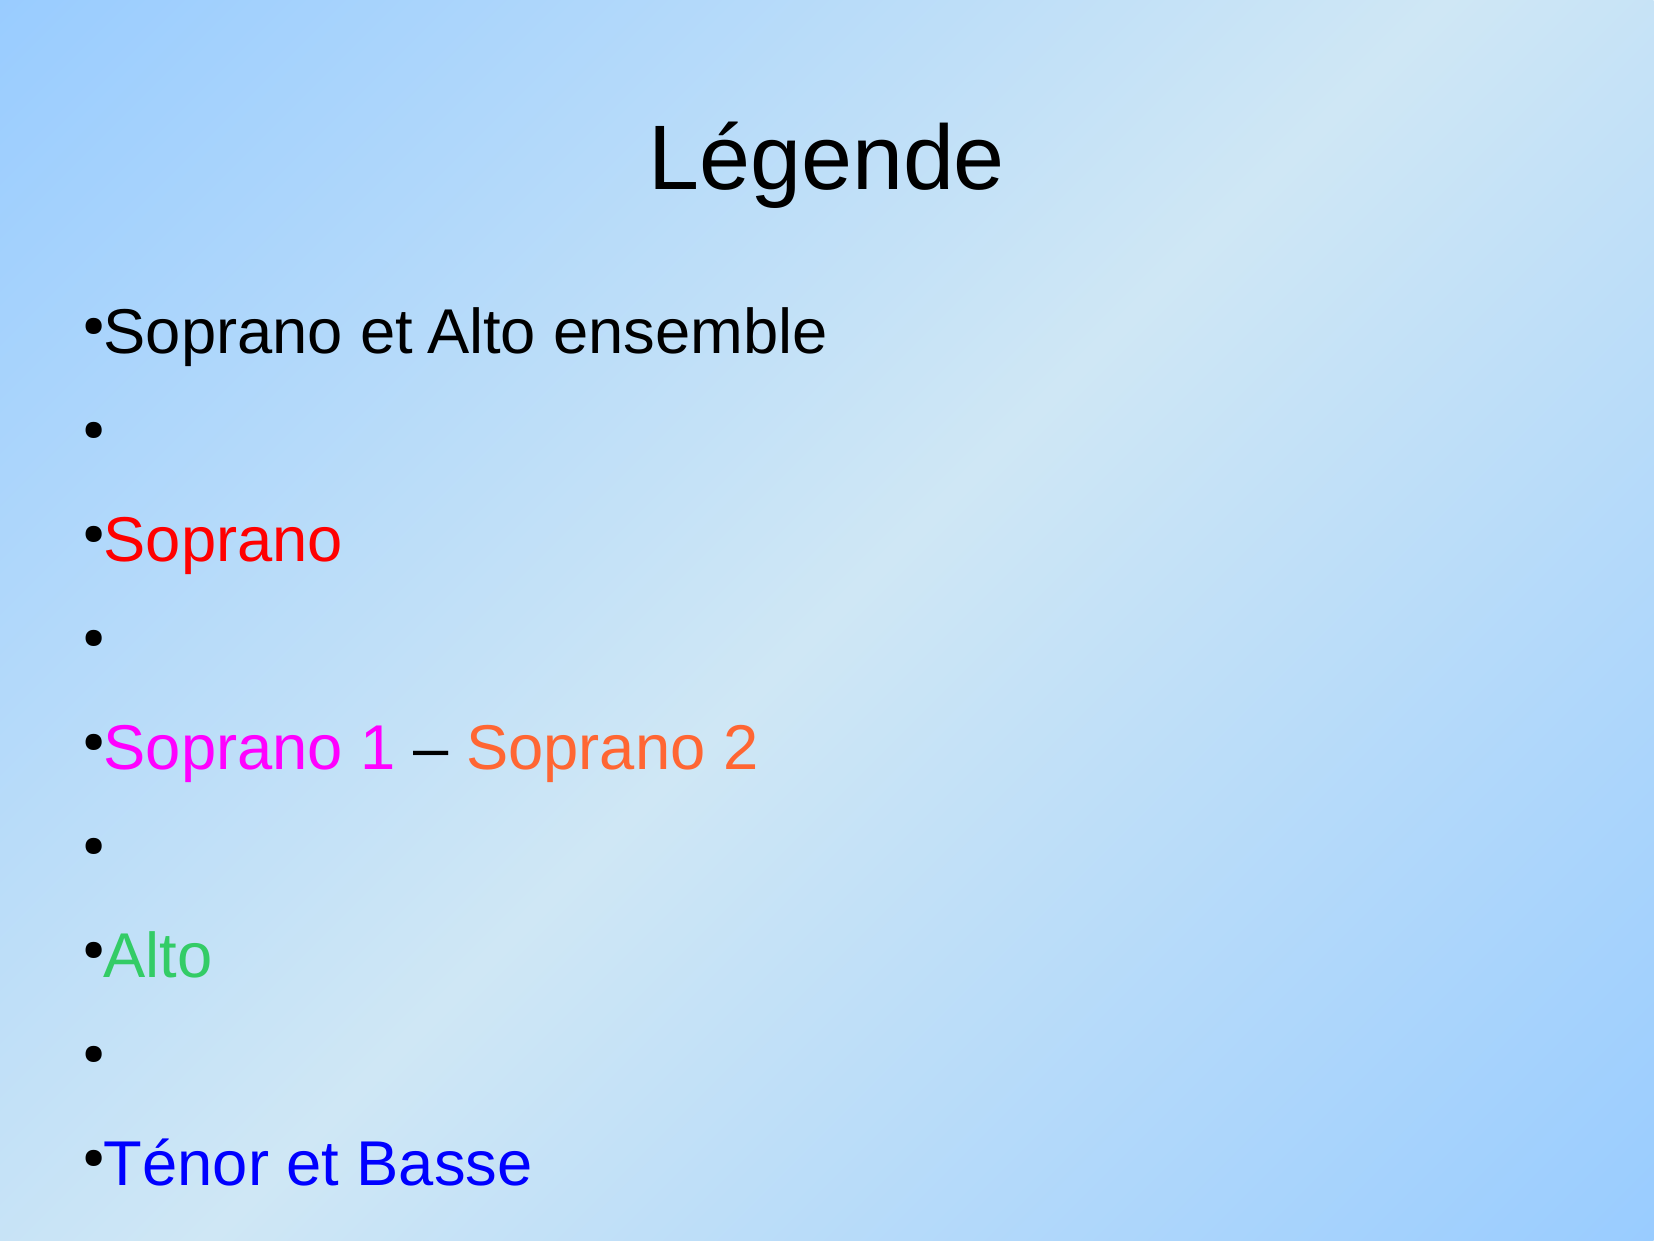

# Légende
Soprano et Alto ensemble
Soprano
Soprano 1 – Soprano 2
Alto
Ténor et Basse